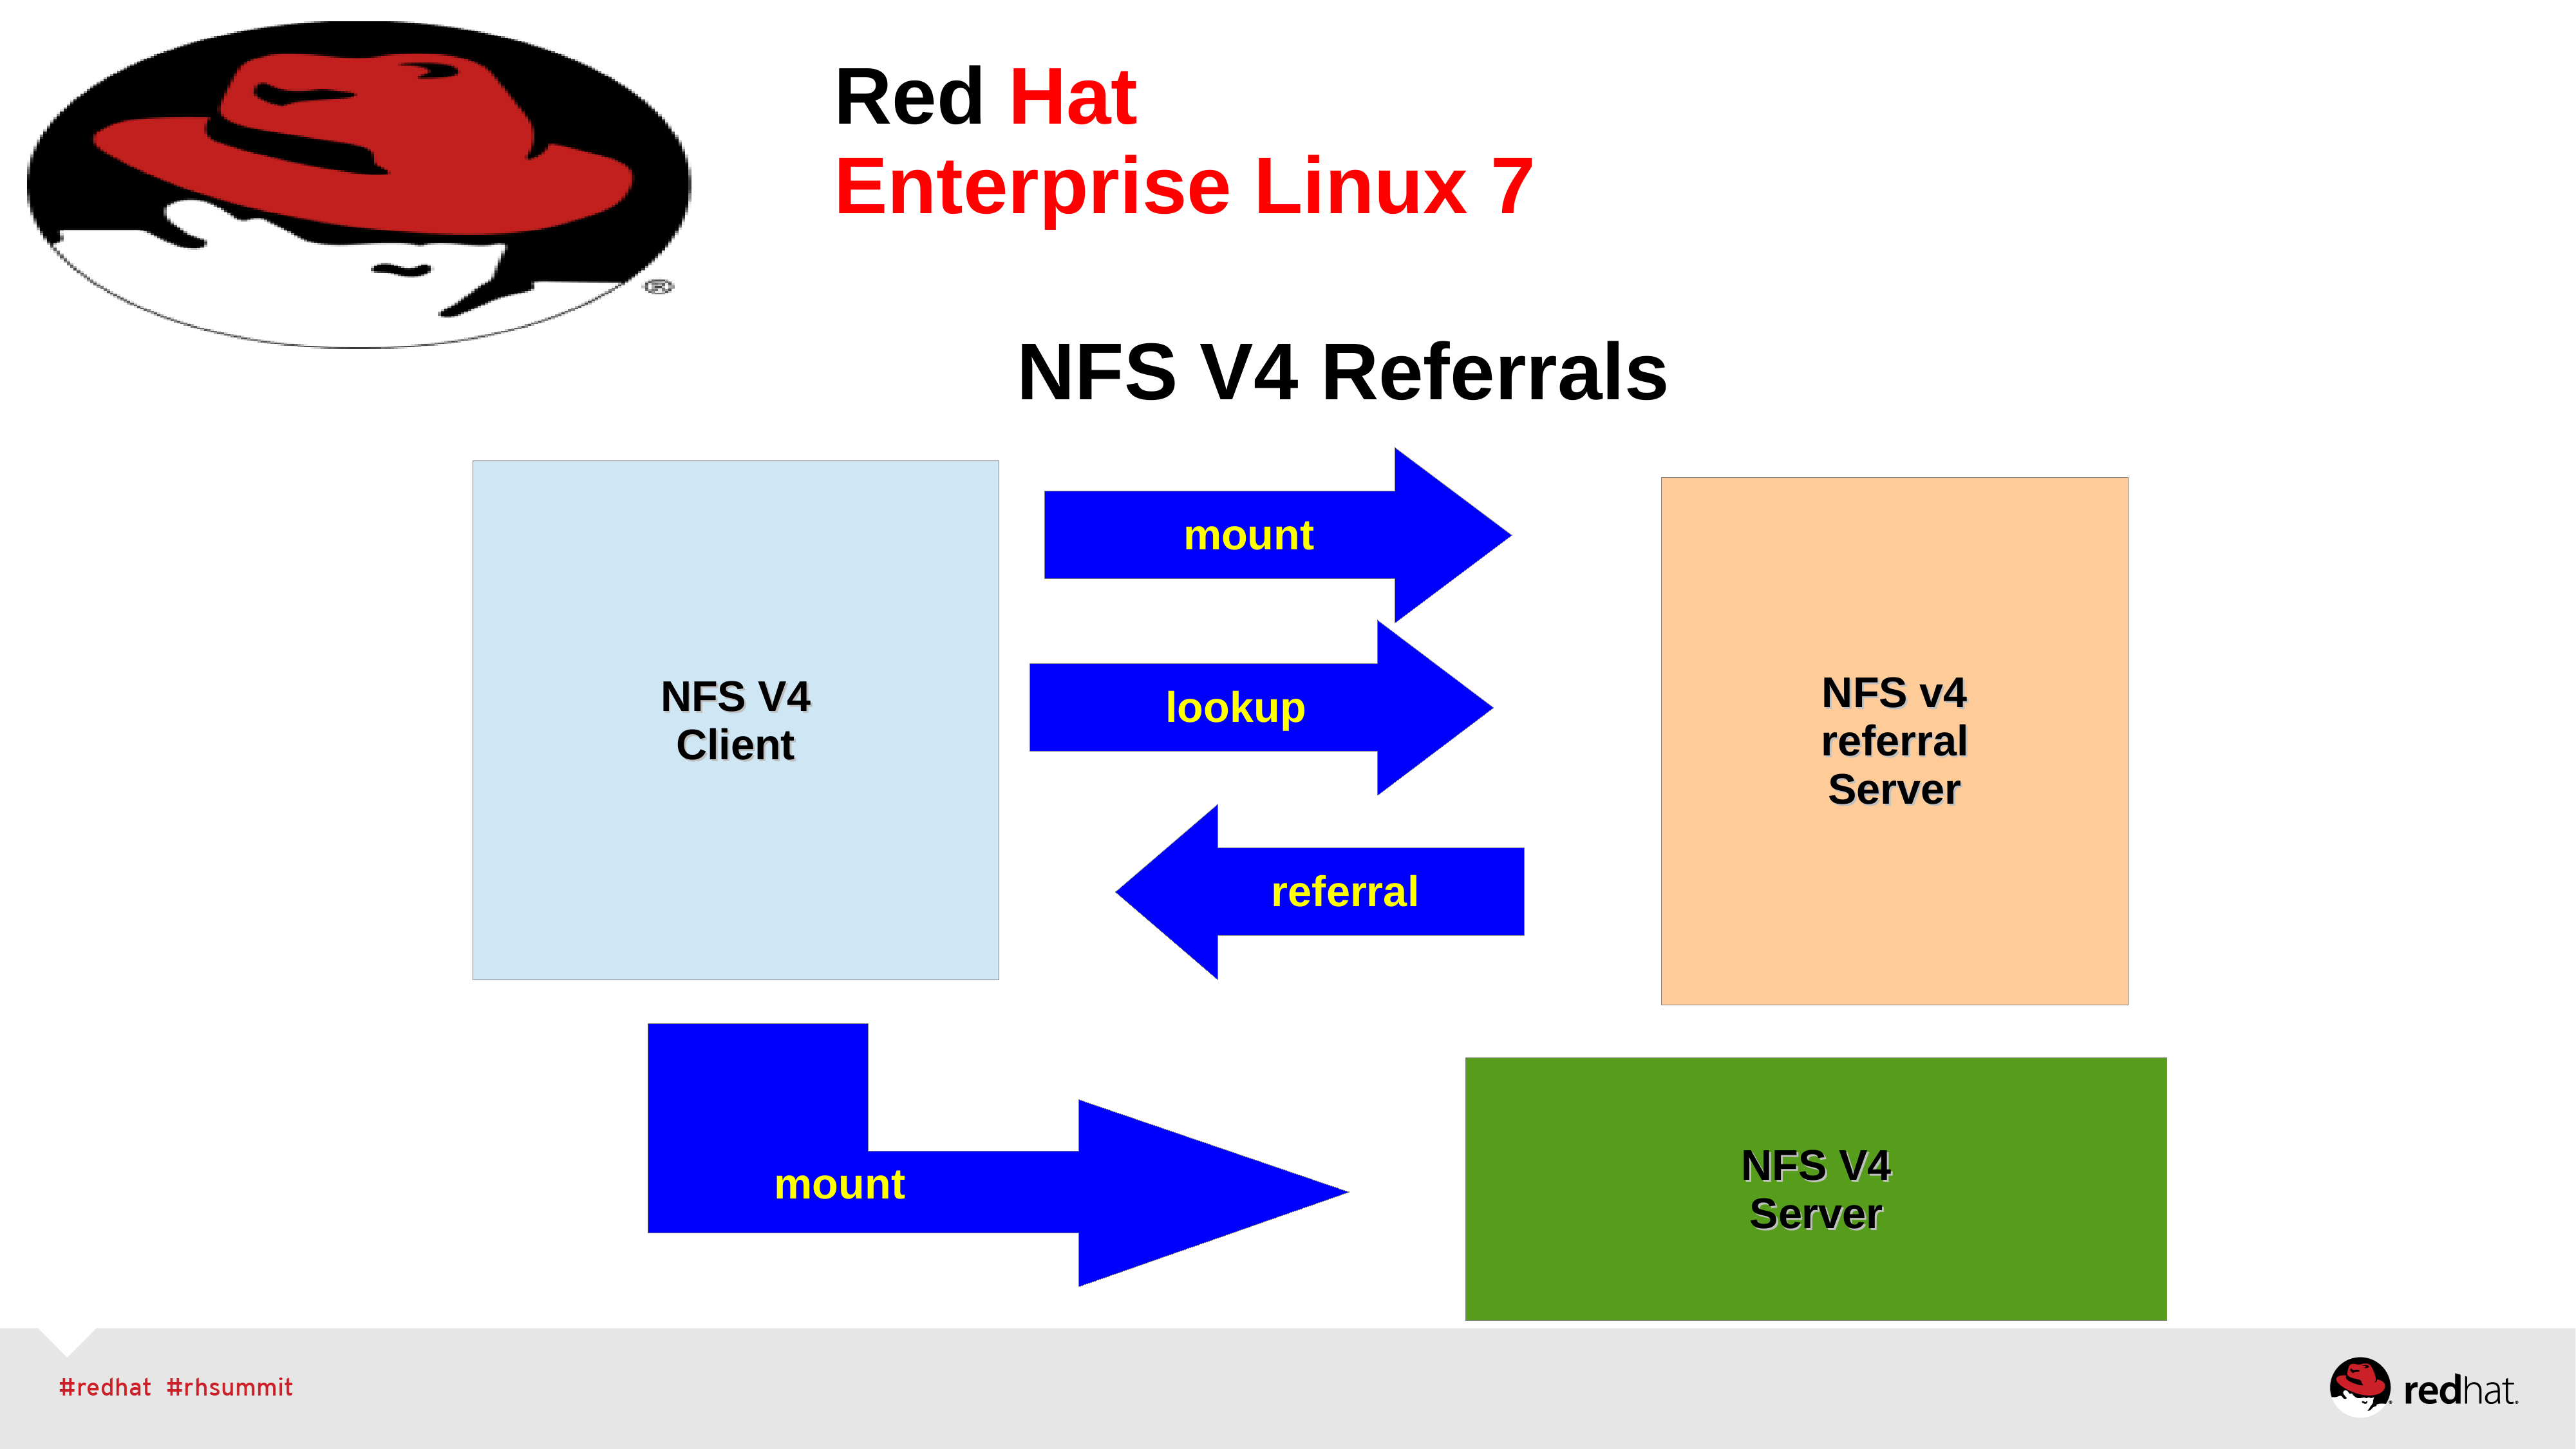

Red Hat
Enterprise Linux 7
# NFS V4 Referrals
mount
NFS V4
Client
NFS v4
referral
Server
 lookup
referral
mount
NFS V4
Server